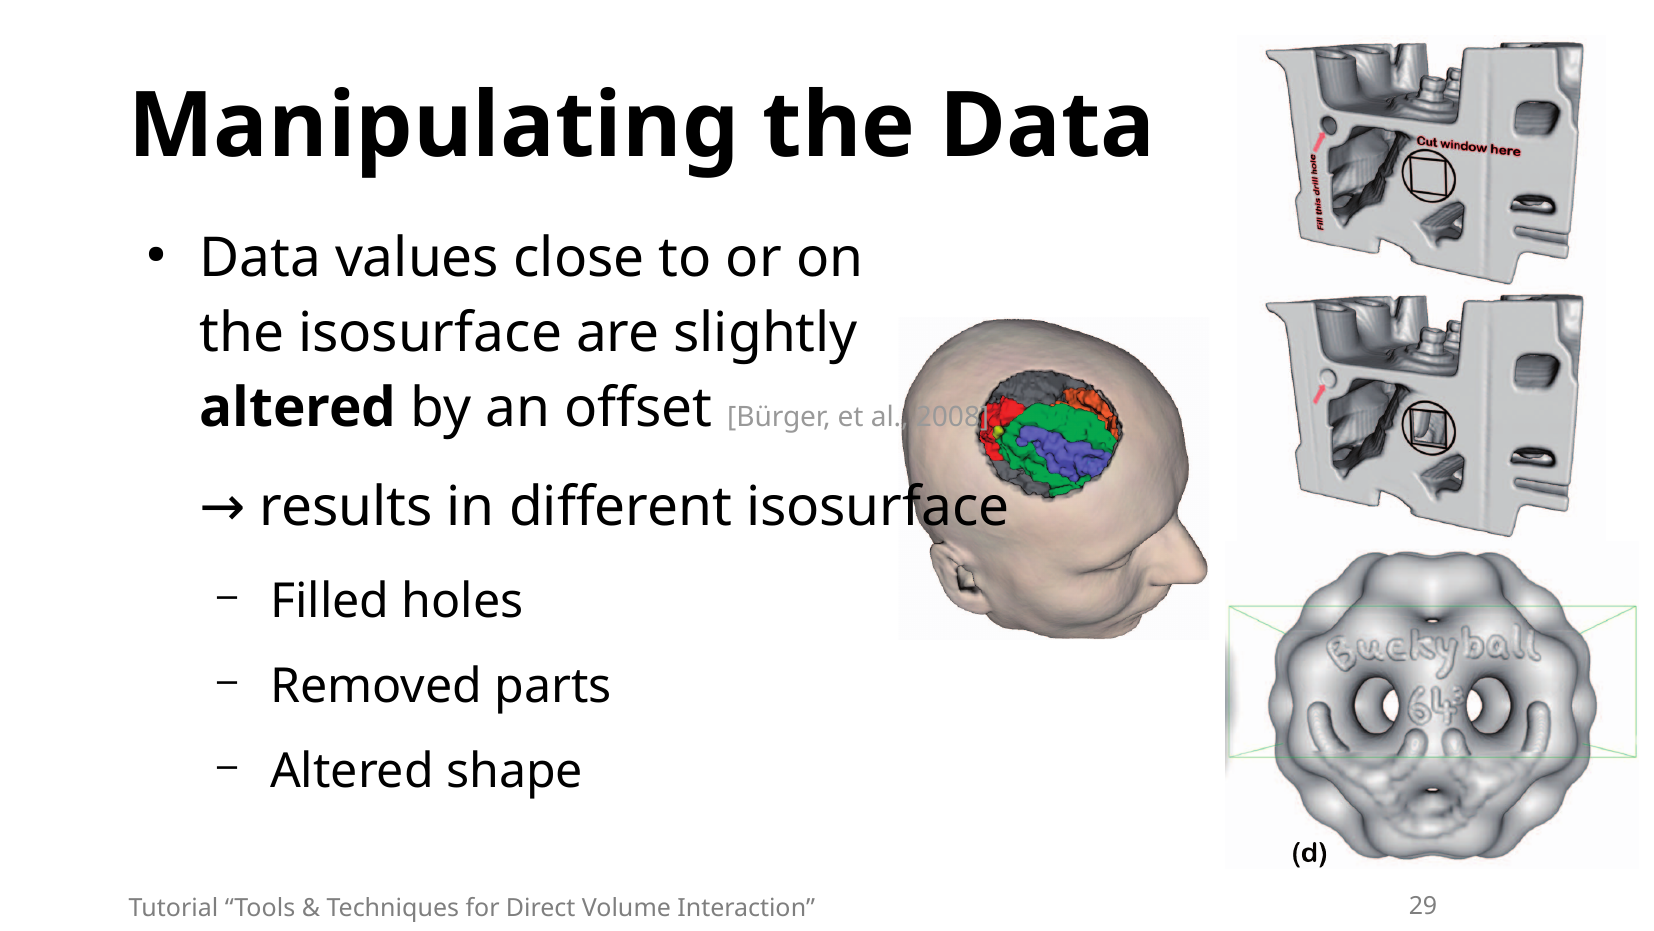

# Manipulating the Data
Data values close to or on
the isosurface are slightly
altered by an offset [Bürger, et al., 2008]
→ results in different isosurface
Filled holes
Removed parts
Altered shape
29
Alexander Wiebel - Vortrag Fachhochschule Flensburg
2011-06-27